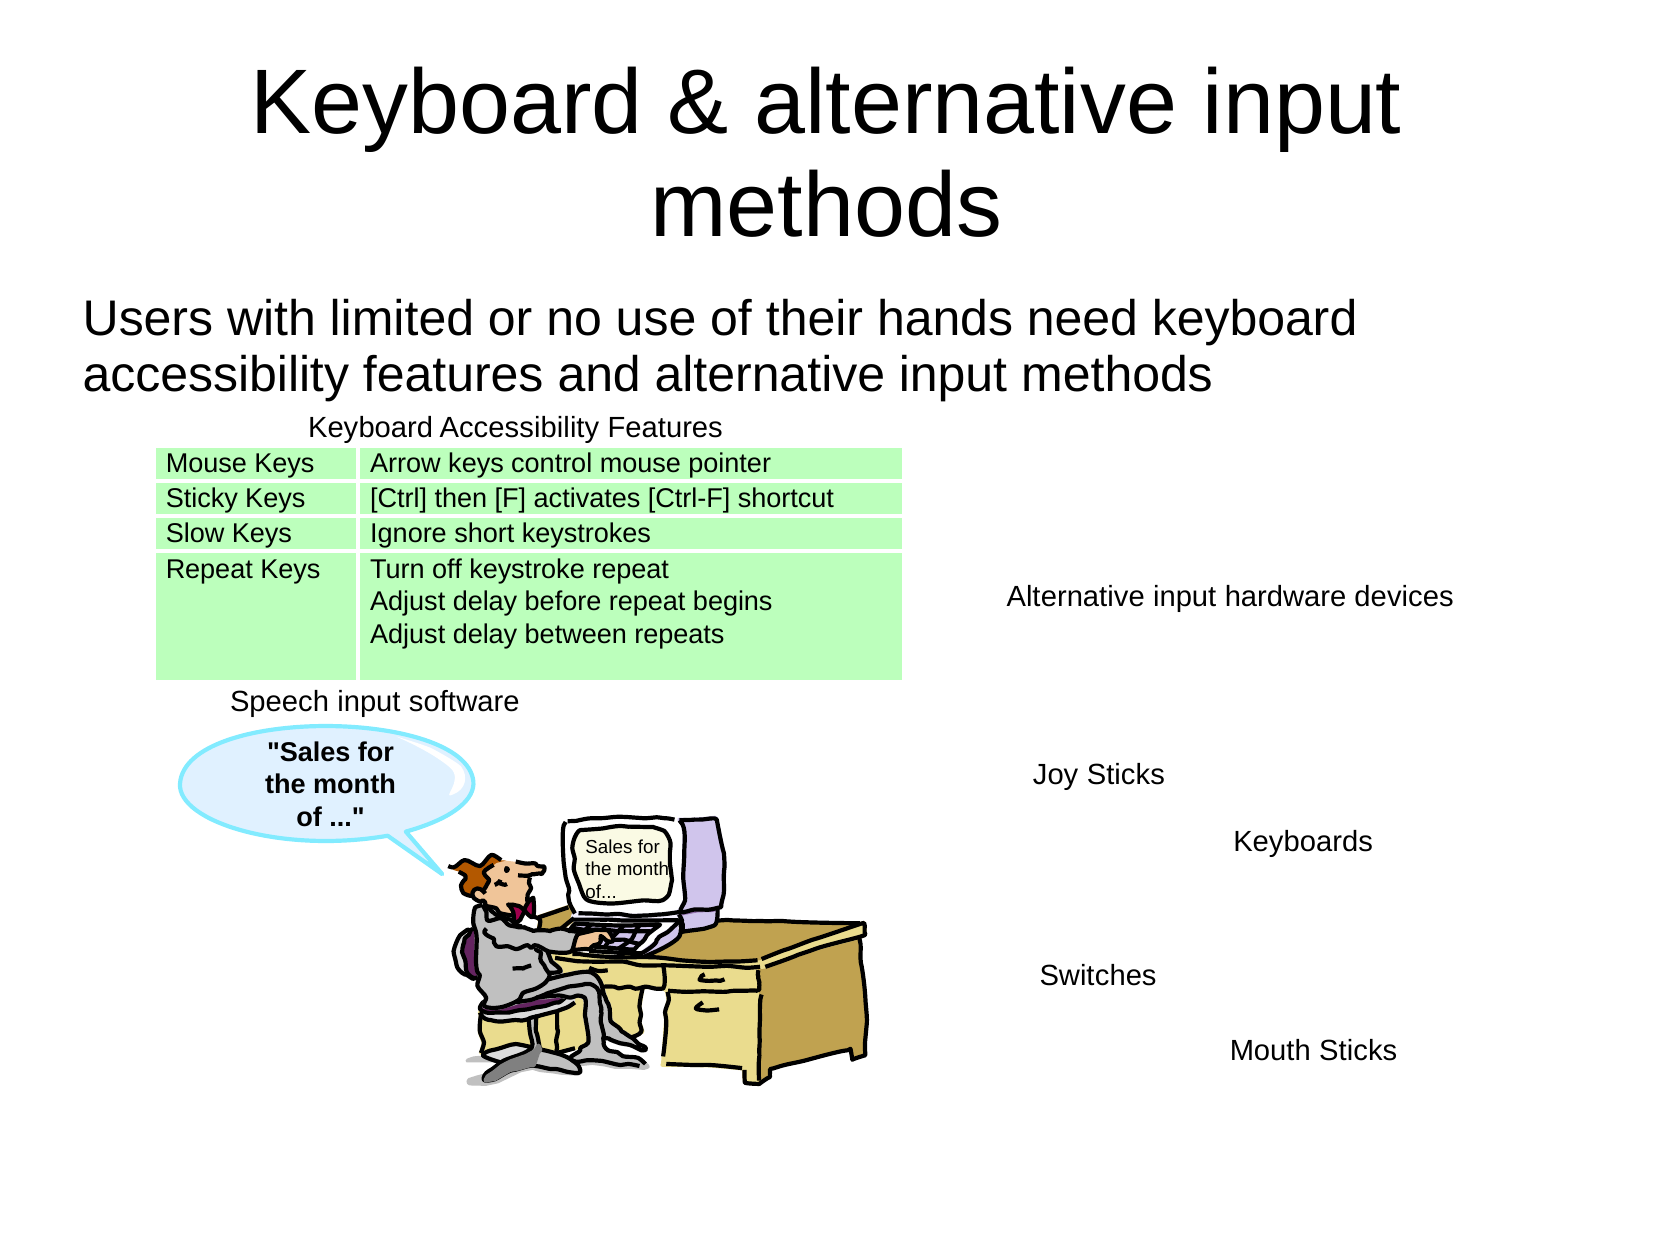

# Keyboard & alternative input methods
Users with limited or no use of their hands need keyboard accessibility features and alternative input methods
Keyboard Accessibility Features
Mouse Keys
Arrow keys control mouse pointer
Sticky Keys
[Ctrl] then [F] activates [Ctrl-F] shortcut
Slow Keys
Ignore short keystrokes
Repeat Keys
Turn off keystroke repeat
Adjust delay before repeat begins
Adjust delay between repeats
Alternative input hardware devices
Speech input software
"Sales for the month of ..."
Sales for the month of...
Joy Sticks
Keyboards
Switches
Mouth Sticks